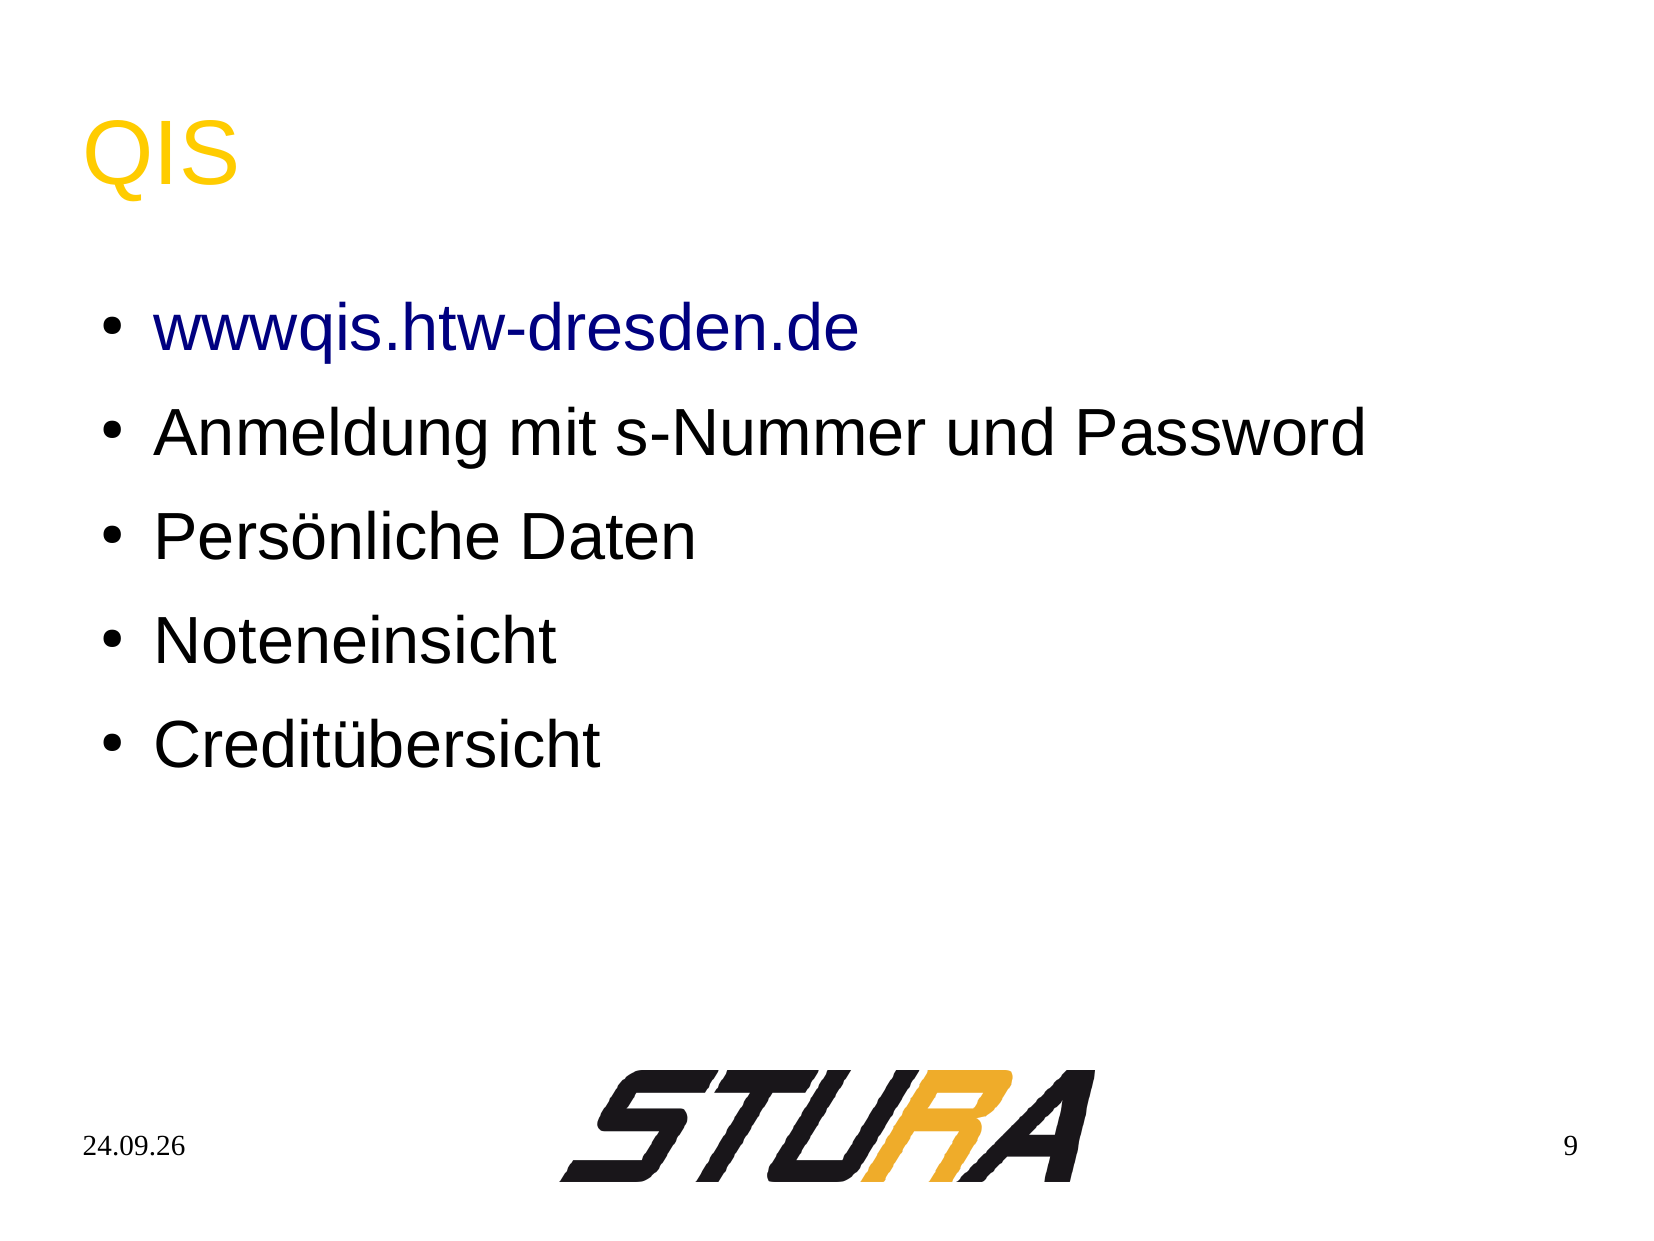

# QIS
wwwqis.htw-dresden.de
Anmeldung mit s-Nummer und Password
Persönliche Daten
Noteneinsicht
Creditübersicht